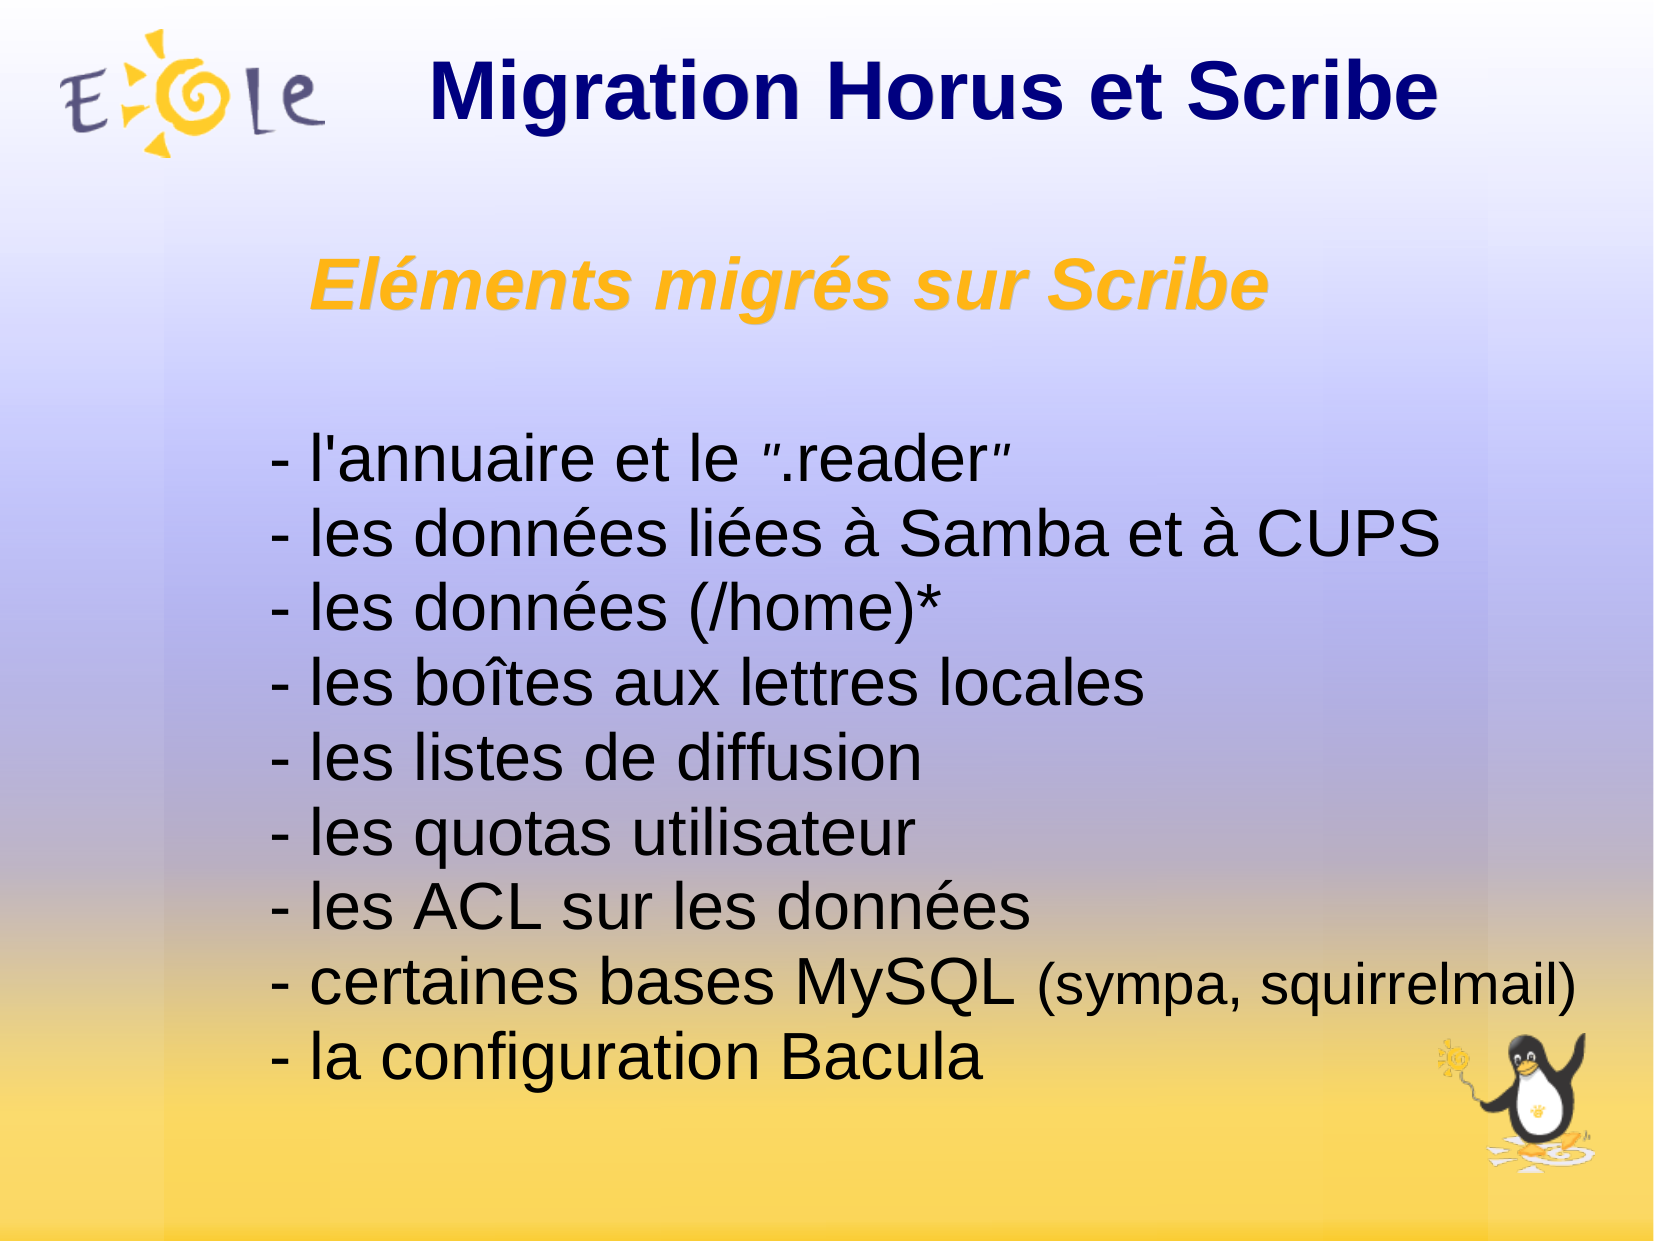

Migration Horus et Scribe
Eléments migrés sur Scribe
- l'annuaire et le ".reader"
- les données liées à Samba et à CUPS
- les données (/home)*
- les boîtes aux lettres locales
- les listes de diffusion
- les quotas utilisateur
- les ACL sur les données
- certaines bases MySQL (sympa, squirrelmail)
- la configuration Bacula